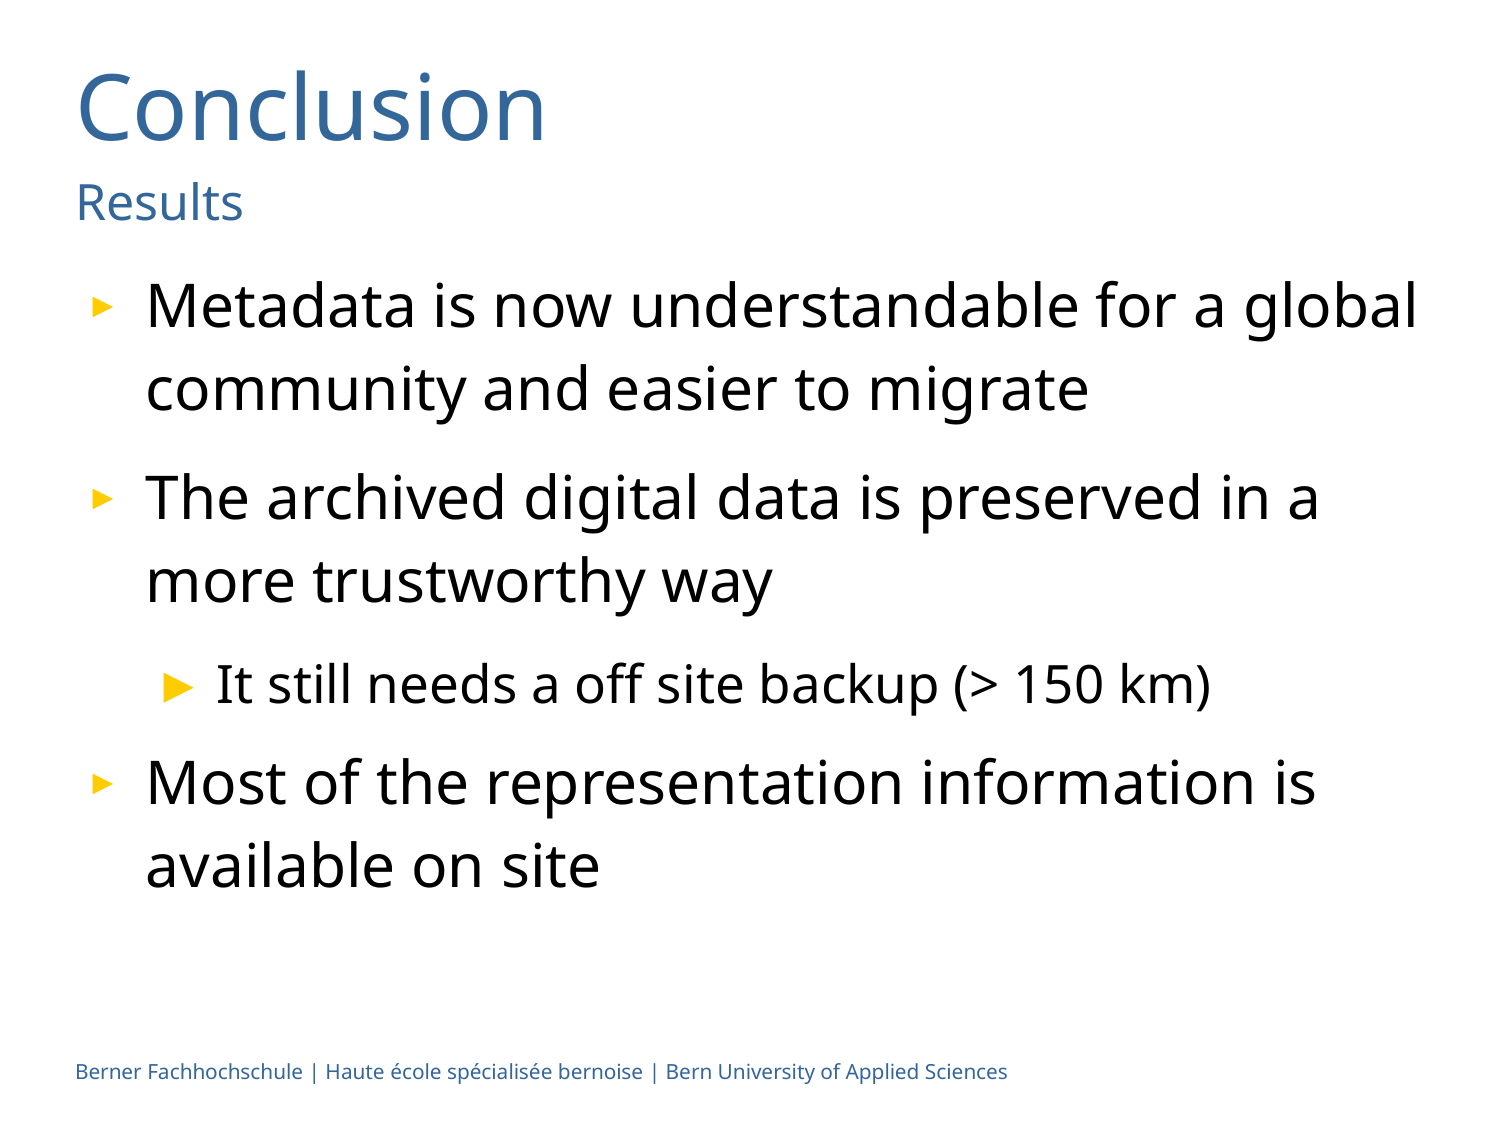

# Conclusion Results
Metadata is now understandable for a global community and easier to migrate
The archived digital data is preserved in a more trustworthy way
It still needs a off site backup (> 150 km)
Most of the representation information is available on site